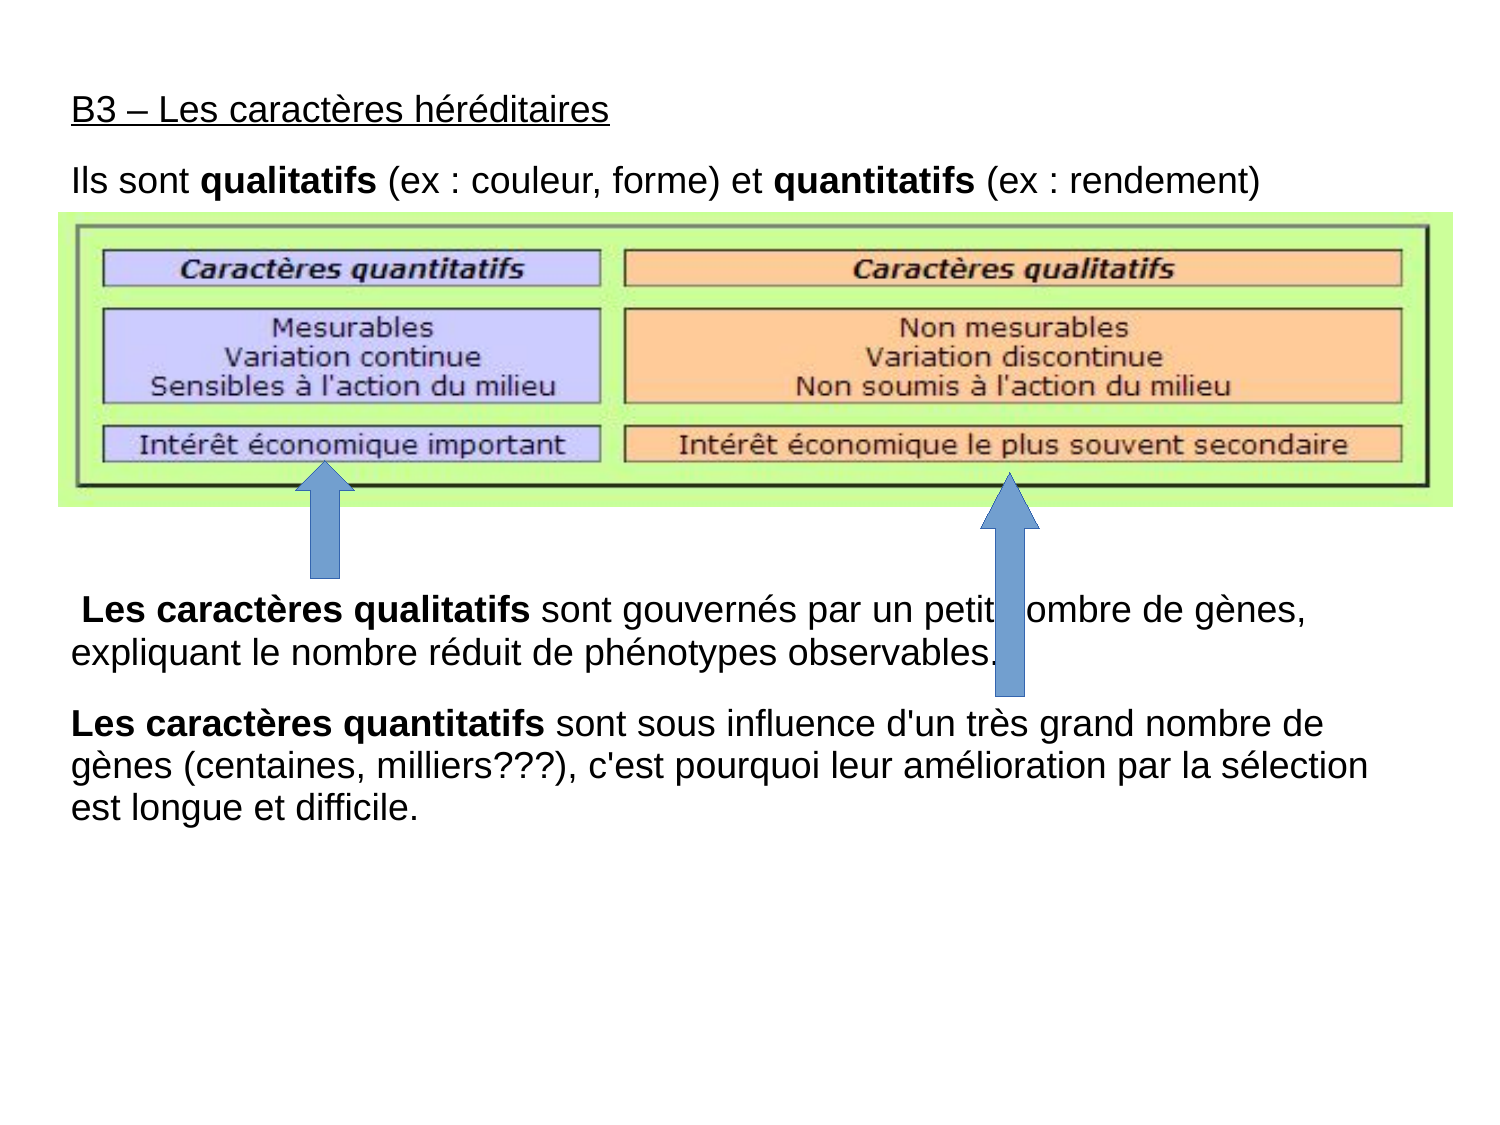

# B3 – Les caractères héréditaires
Ils sont qualitatifs (ex : couleur, forme) et quantitatifs (ex : rendement)
 Les caractères qualitatifs sont gouvernés par un petit nombre de gènes, expliquant le nombre réduit de phénotypes observables.
Les caractères quantitatifs sont sous influence d'un très grand nombre de gènes (centaines, milliers???), c'est pourquoi leur amélioration par la sélection est longue et difficile.